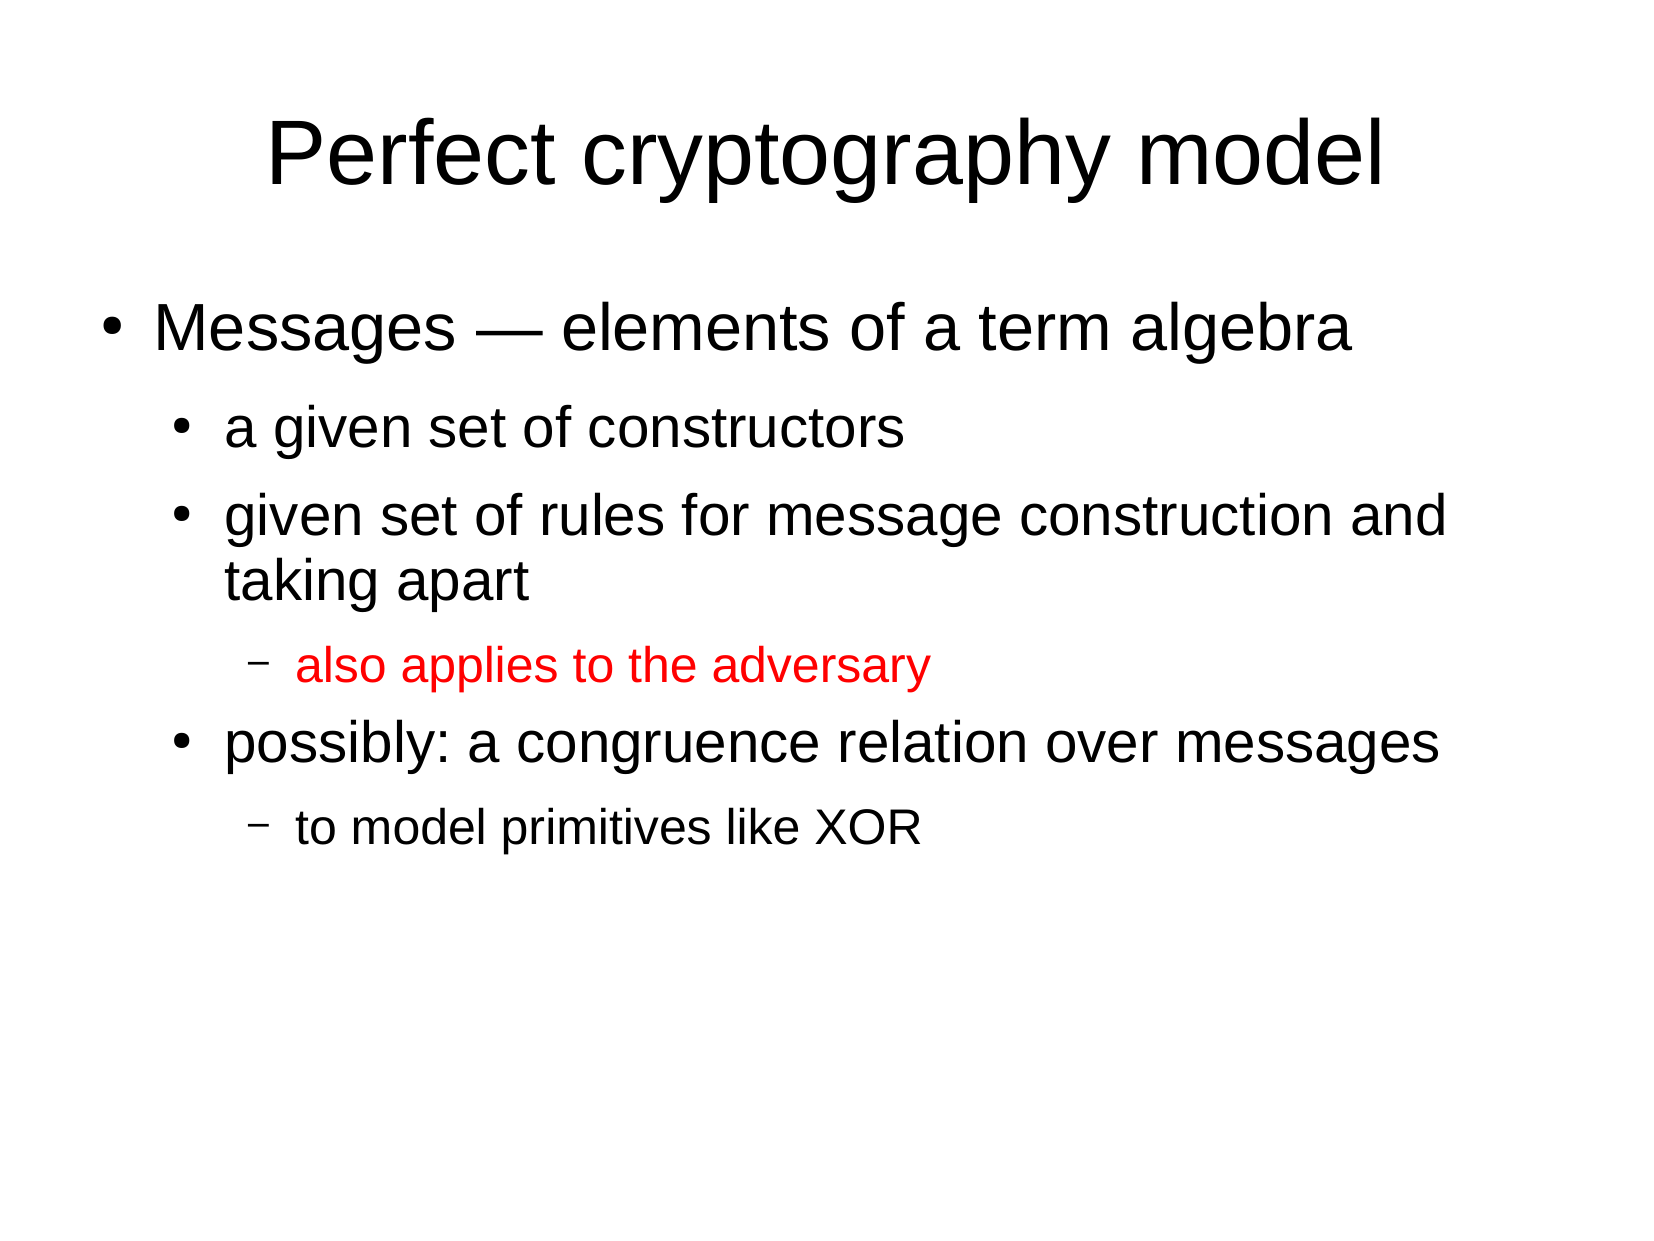

# Perfect cryptography model
Messages — elements of a term algebra
a given set of constructors
given set of rules for message construction and taking apart
also applies to the adversary
possibly: a congruence relation over messages
to model primitives like XOR